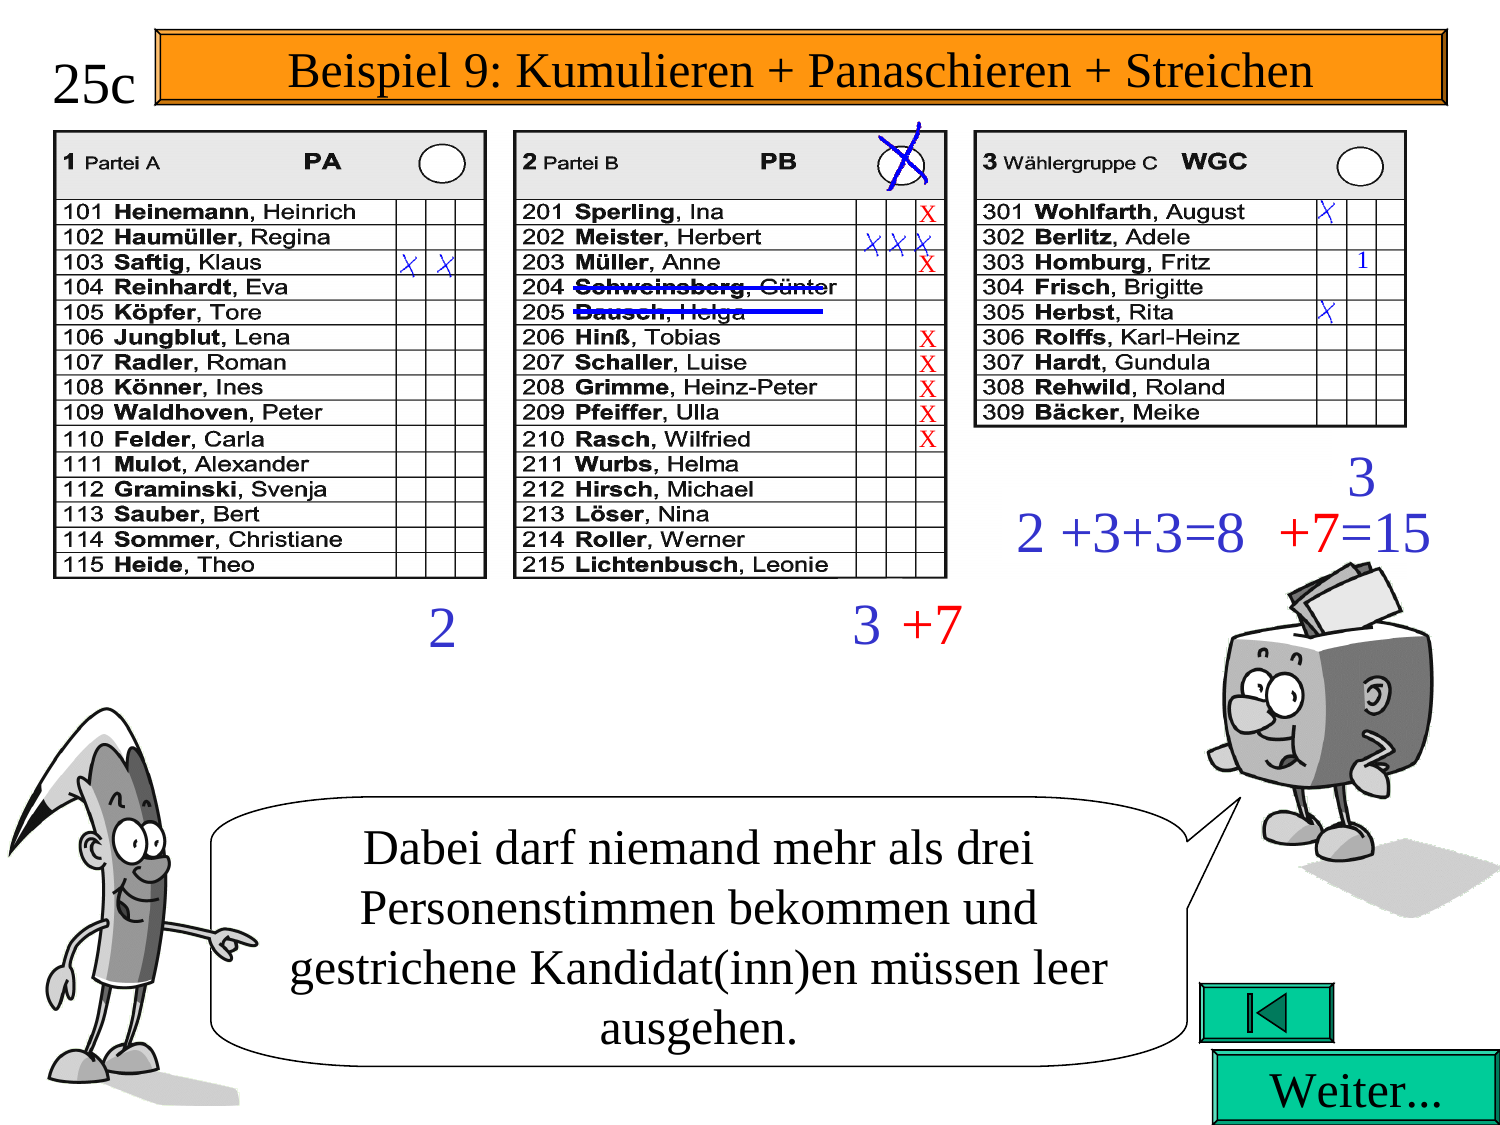

Beispiel 9: Kumulieren + Panaschieren + Streichen
25c
X
1
X
X
X
X
X
X
3
2 +3+3=8
+7=15
3
+7
2
Dabei darf niemand mehr als drei Personenstimmen bekommen und gestrichene Kandidat(inn)en müssen leer ausgehen.
Weiter...